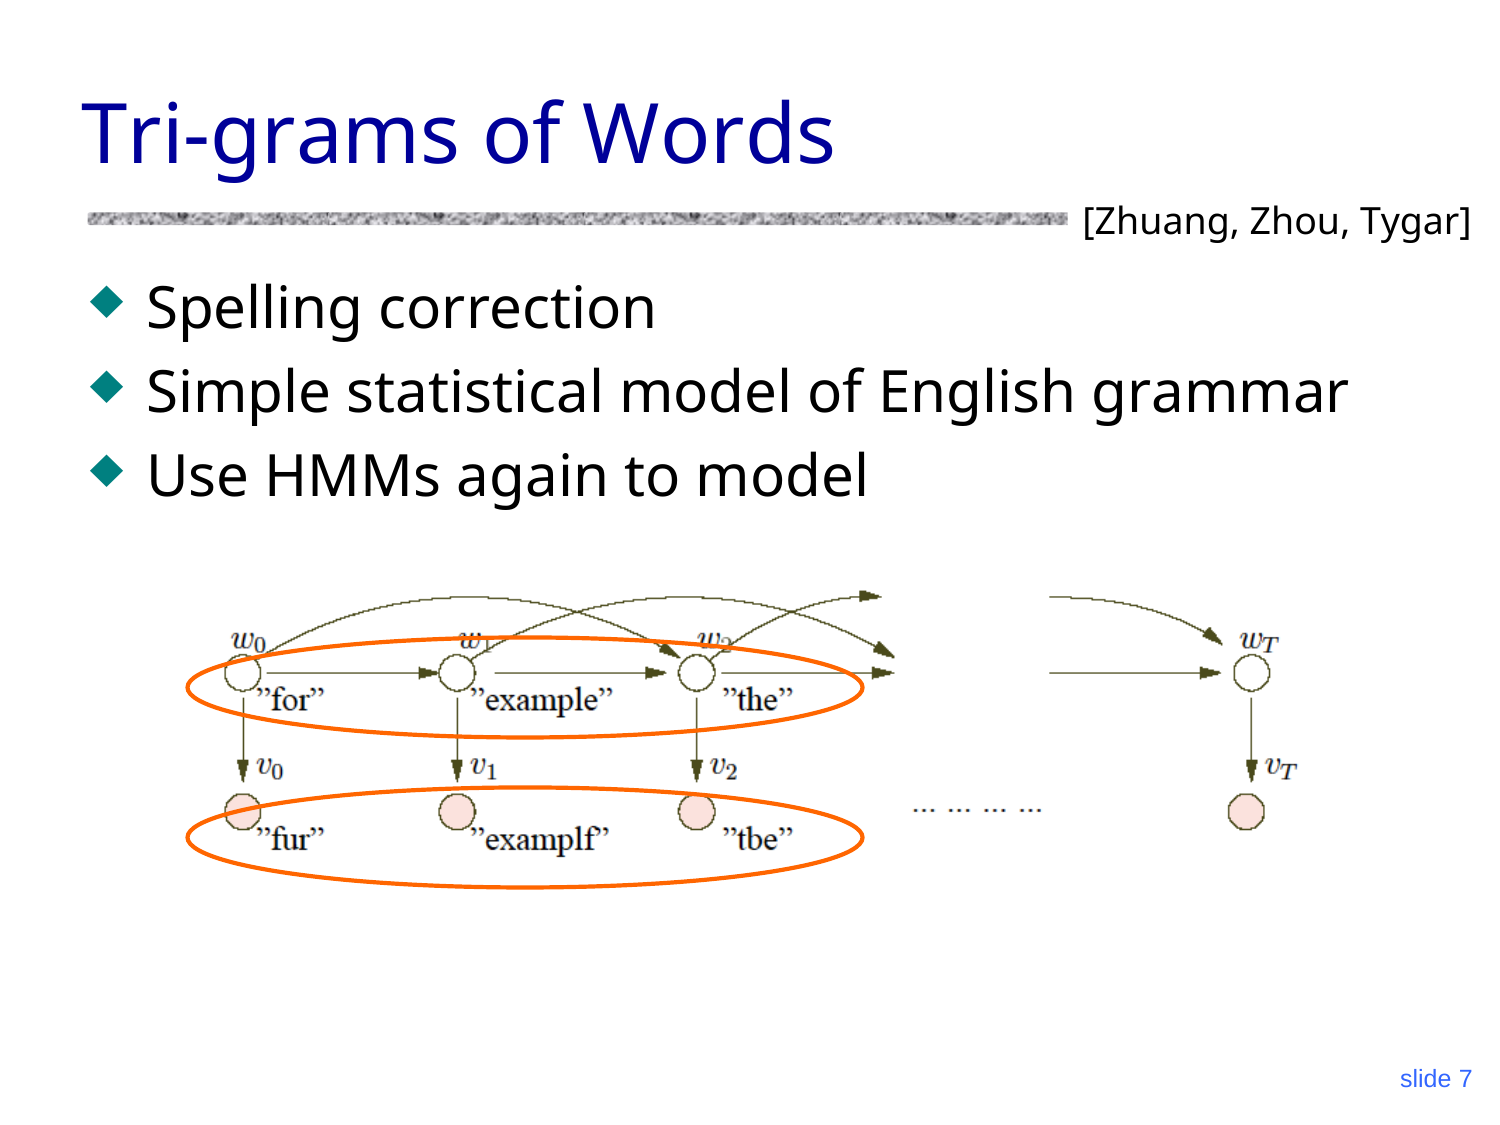

# Tri-grams of Words
[Zhuang, Zhou, Tygar]
Spelling correction
Simple statistical model of English grammar
Use HMMs again to model
slide